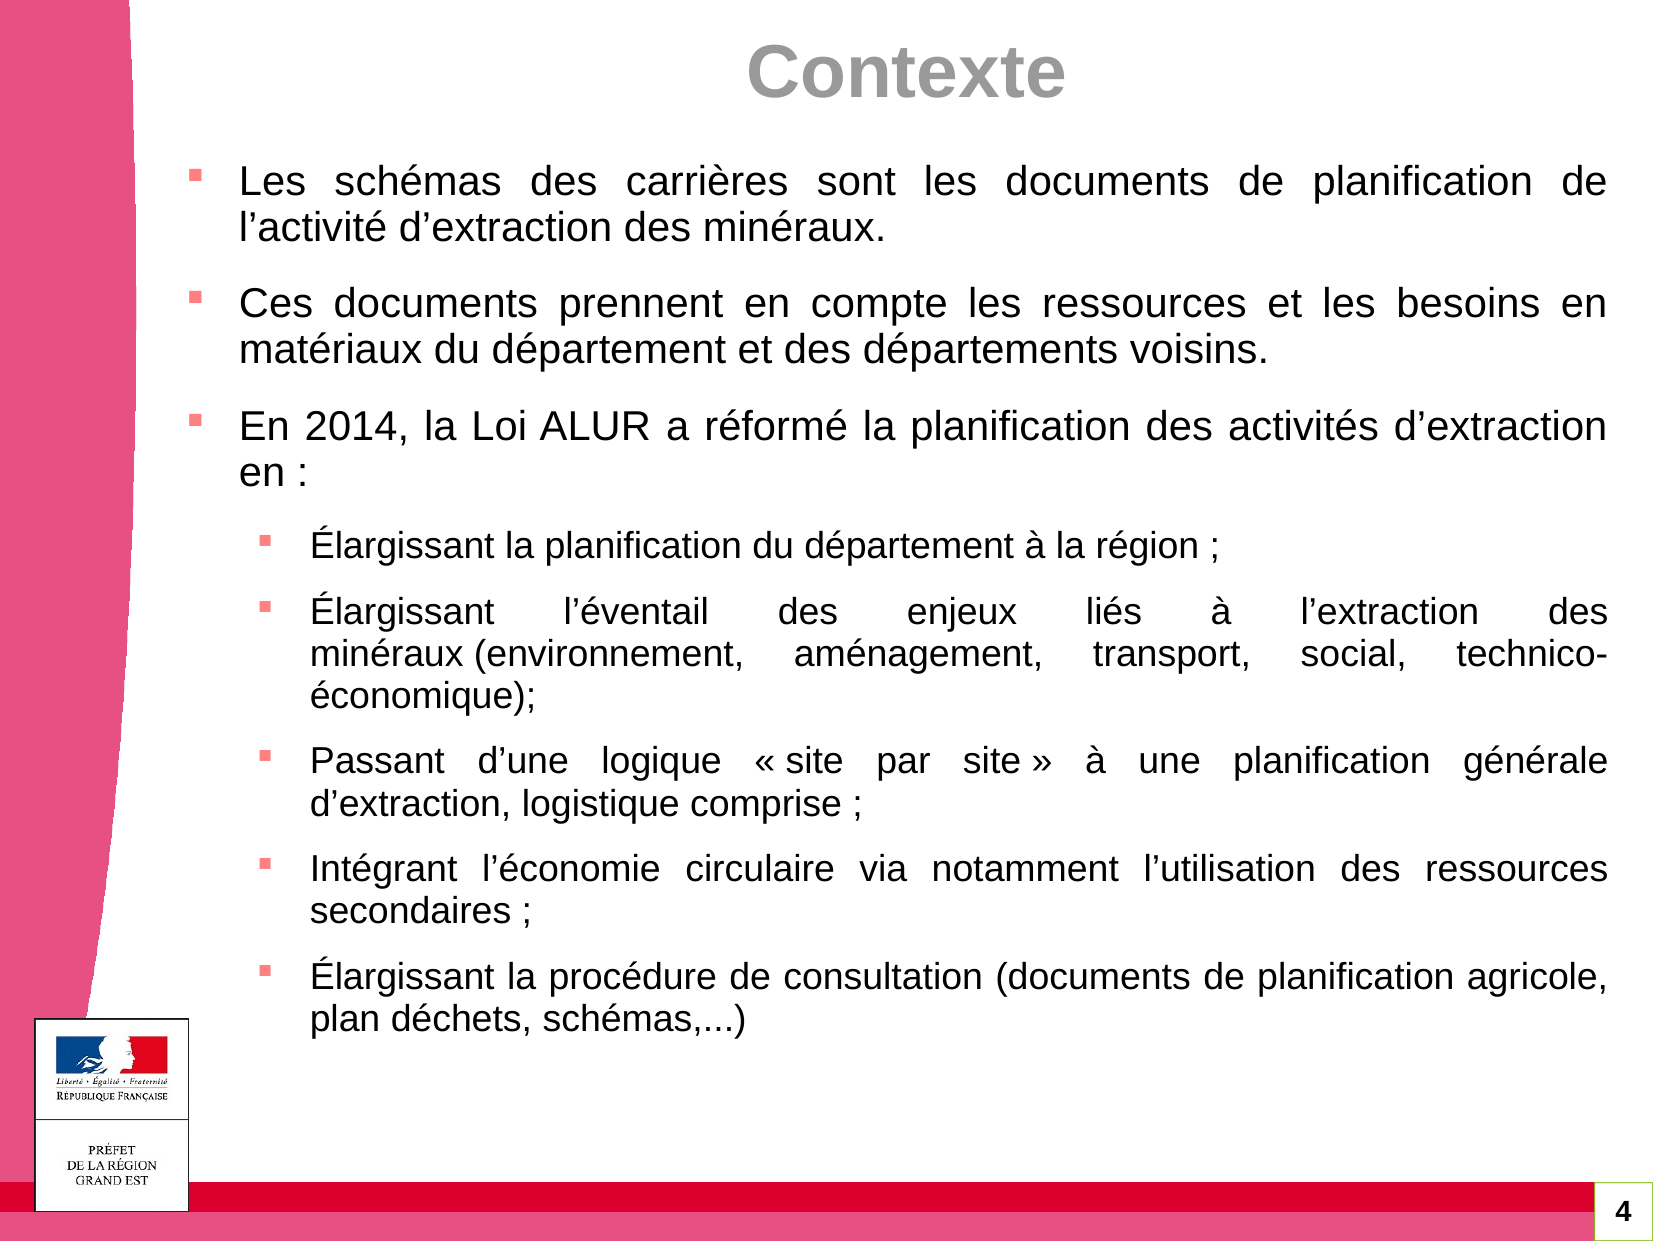

# Contexte
Les schémas des carrières sont les documents de planification de l’activité d’extraction des minéraux.
Ces documents prennent en compte les ressources et les besoins en matériaux du département et des départements voisins.
En 2014, la Loi ALUR a réformé la planification des activités d’extraction en :
Élargissant la planification du département à la région ;
Élargissant l’éventail des enjeux liés à l’extraction des minéraux (environnement, aménagement, transport, social, technico-économique);
Passant d’une logique « site par site » à une planification générale d’extraction, logistique comprise ;
Intégrant l’économie circulaire via notamment l’utilisation des ressources secondaires ;
Élargissant la procédure de consultation (documents de planification agricole, plan déchets, schémas,...)
4